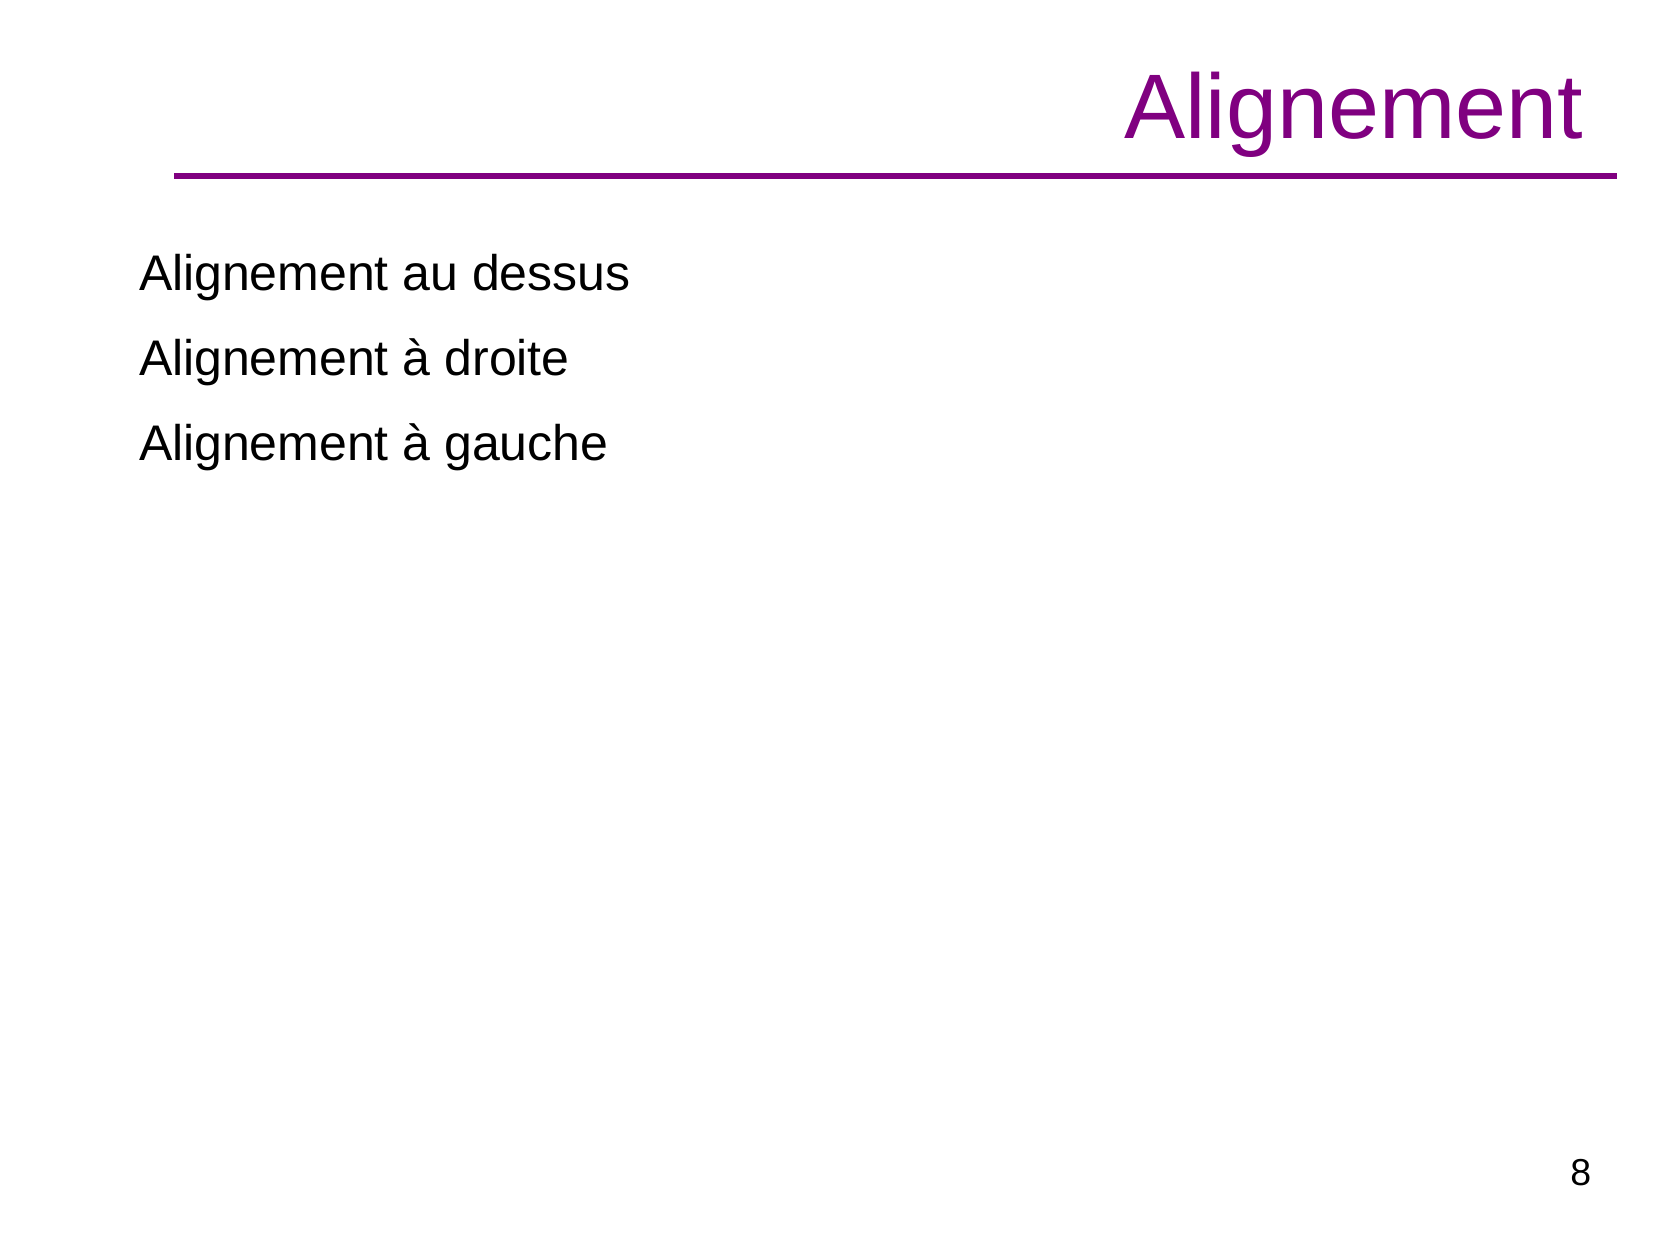

# Alignement
Alignement au dessus
Alignement à droite
Alignement à gauche